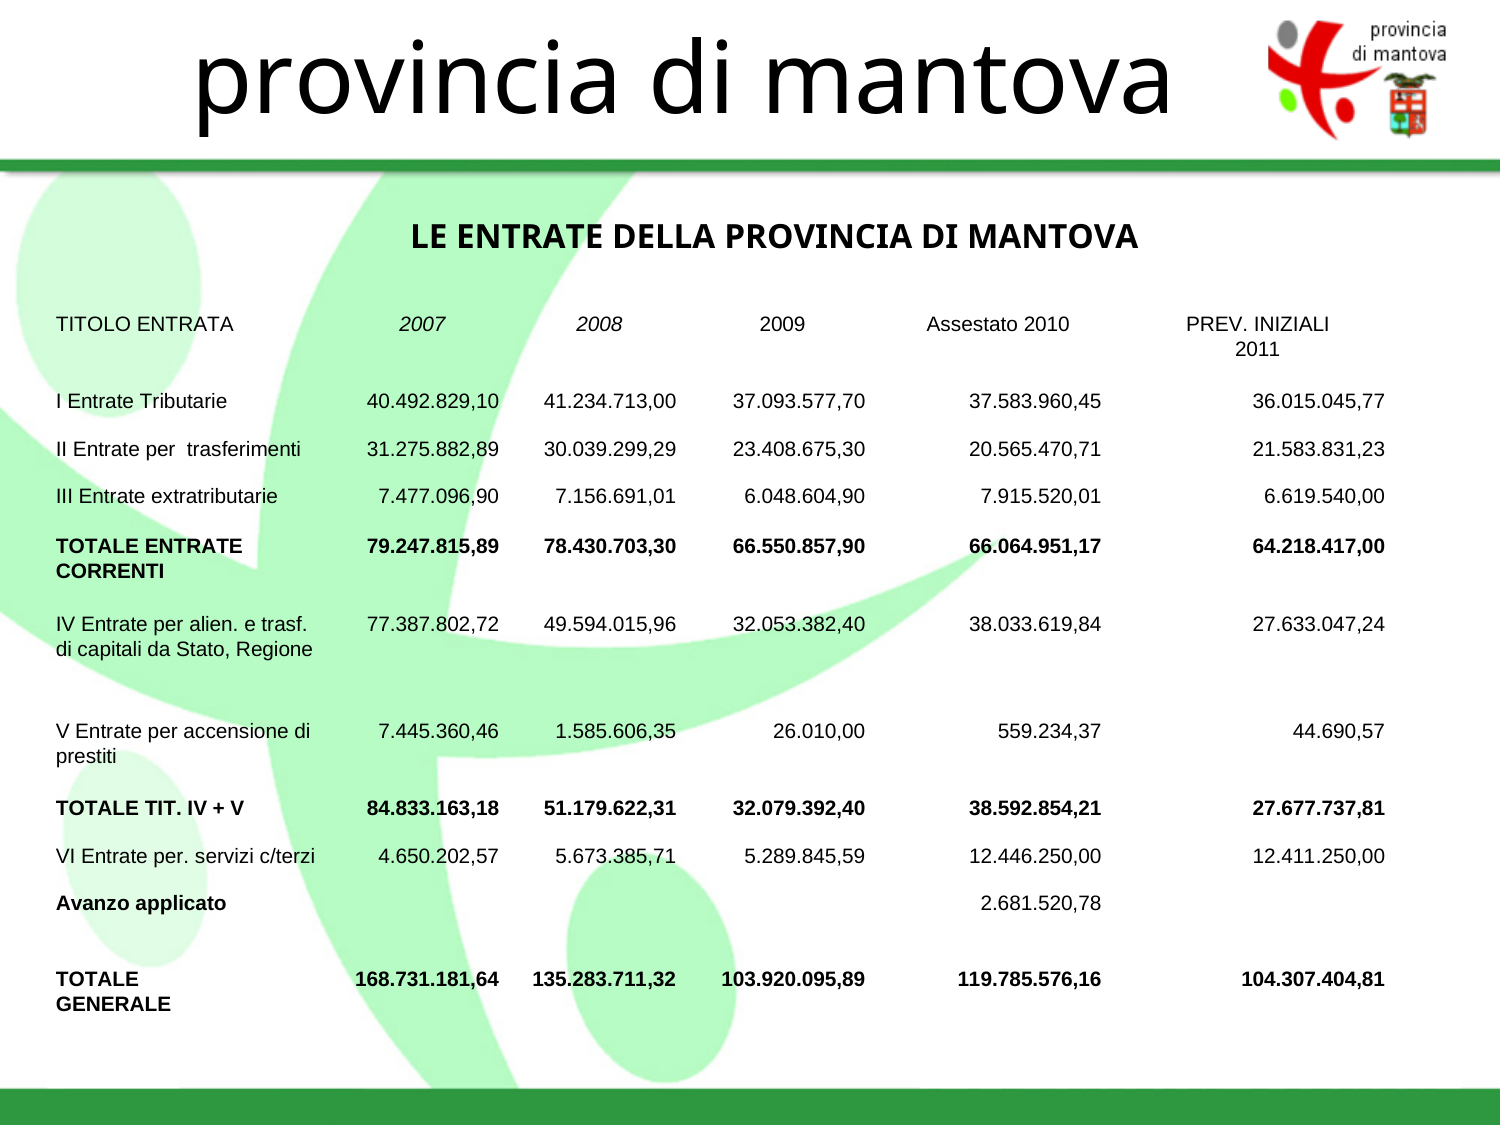

provincia di mantova
LE ENTRATE DELLA PROVINCIA DI MANTOVA
| TITOLO ENTRATA | 2007 | 2008 | 2009 | Assestato 2010 | PREV. INIZIALI 2011 |
| --- | --- | --- | --- | --- | --- |
| I Entrate Tributarie | 40.492.829,10 | 41.234.713,00 | 37.093.577,70 | 37.583.960,45 | 36.015.045,77 |
| II Entrate per trasferimenti | 31.275.882,89 | 30.039.299,29 | 23.408.675,30 | 20.565.470,71 | 21.583.831,23 |
| III Entrate extratributarie | 7.477.096,90 | 7.156.691,01 | 6.048.604,90 | 7.915.520,01 | 6.619.540,00 |
| TOTALE ENTRATE CORRENTI | 79.247.815,89 | 78.430.703,30 | 66.550.857,90 | 66.064.951,17 | 64.218.417,00 |
| IV Entrate per alien. e trasf. di capitali da Stato, Regione | 77.387.802,72 | 49.594.015,96 | 32.053.382,40 | 38.033.619,84 | 27.633.047,24 |
| V Entrate per accensione di prestiti | 7.445.360,46 | 1.585.606,35 | 26.010,00 | 559.234,37 | 44.690,57 |
| TOTALE TIT. IV + V | 84.833.163,18 | 51.179.622,31 | 32.079.392,40 | 38.592.854,21 | 27.677.737,81 |
| VI Entrate per. servizi c/terzi | 4.650.202,57 | 5.673.385,71 | 5.289.845,59 | 12.446.250,00 | 12.411.250,00 |
| Avanzo applicato | | | | 2.681.520,78 | |
| TOTALE GENERALE | 168.731.181,64 | 135.283.711,32 | 103.920.095,89 | 119.785.576,16 | 104.307.404,81 |